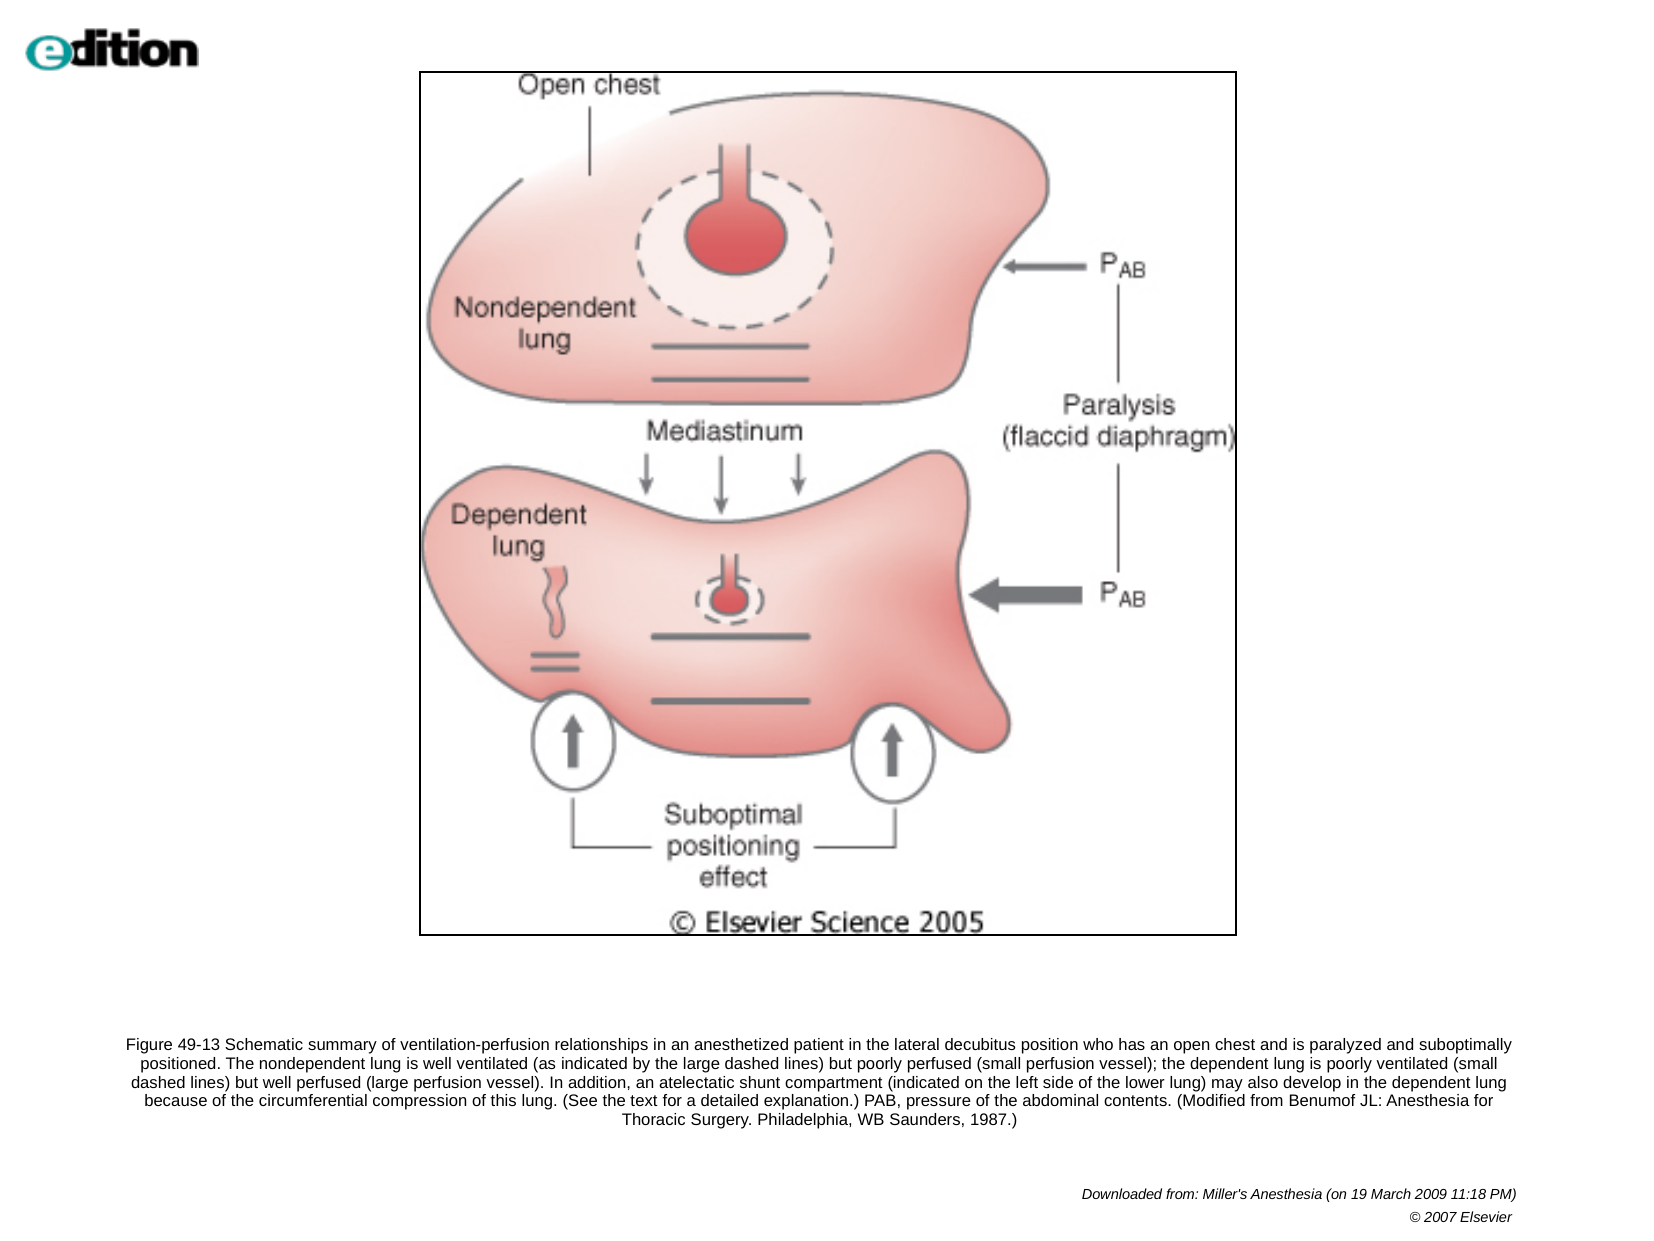

Figure 49-13 Schematic summary of ventilation-perfusion relationships in an anesthetized patient in the lateral decubitus position who has an open chest and is paralyzed and suboptimally positioned. The nondependent lung is well ventilated (as indicated by the large dashed lines) but poorly perfused (small perfusion vessel); the dependent lung is poorly ventilated (small dashed lines) but well perfused (large perfusion vessel). In addition, an atelectatic shunt compartment (indicated on the left side of the lower lung) may also develop in the dependent lung because of the circumferential compression of this lung. (See the text for a detailed explanation.) PAB, pressure of the abdominal contents. (Modified from Benumof JL: Anesthesia for Thoracic Surgery. Philadelphia, WB Saunders, 1987.)
Downloaded from: Miller's Anesthesia (on 19 March 2009 11:18 PM)
© 2007 Elsevier